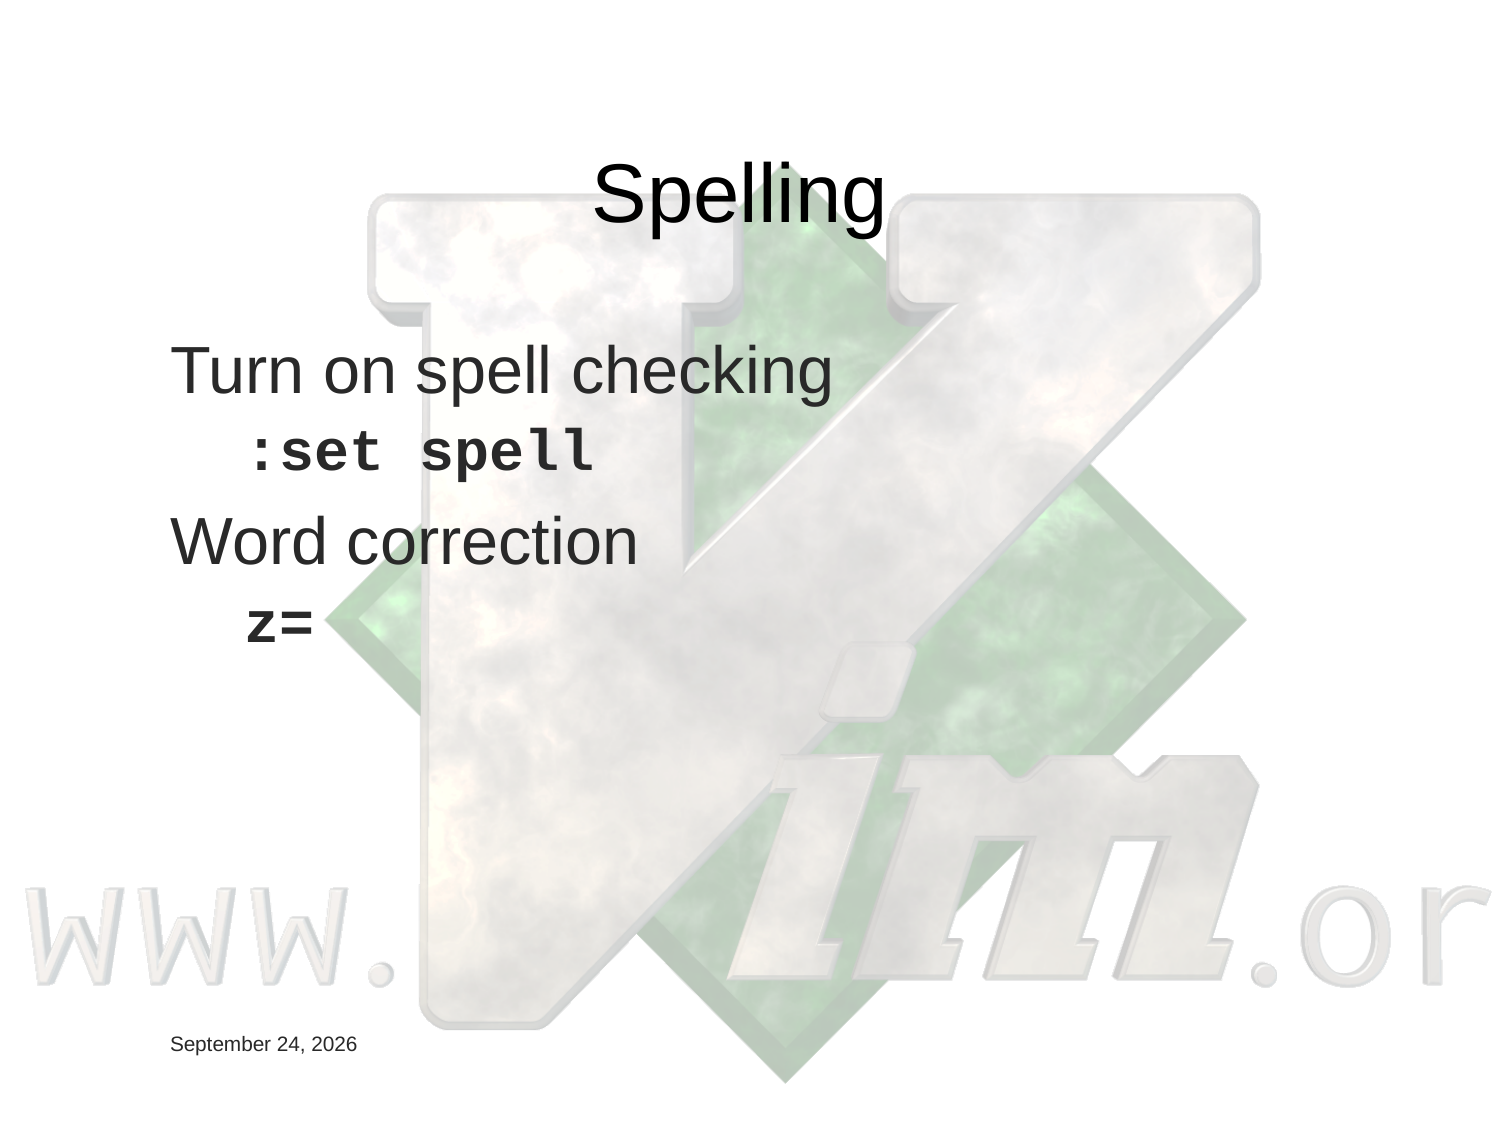

# Spelling
Turn on spell checking
:set spell
Word correction
z=